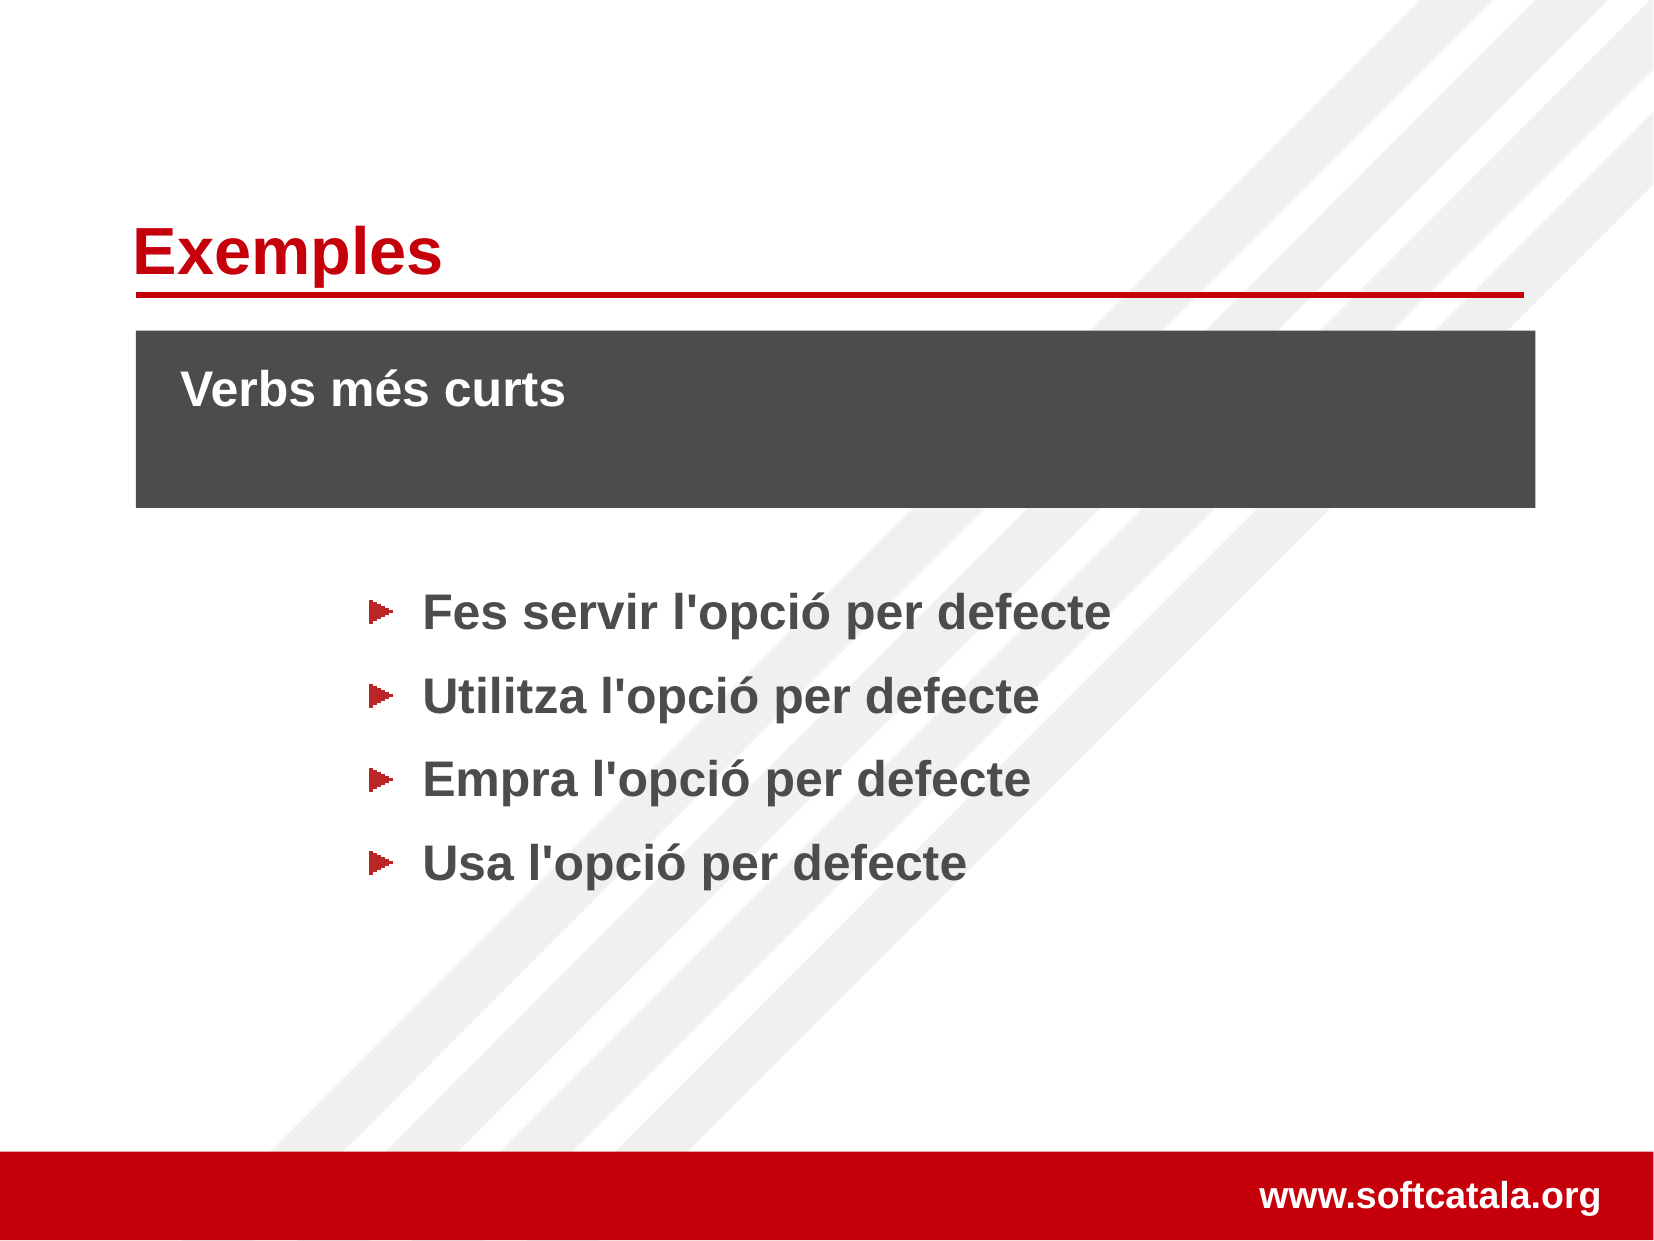

Exemples
Verbs més curts
Fes servir l'opció per defecte
Utilitza l'opció per defecte
Empra l'opció per defecte
Usa l'opció per defecte
 www.softcatala.org